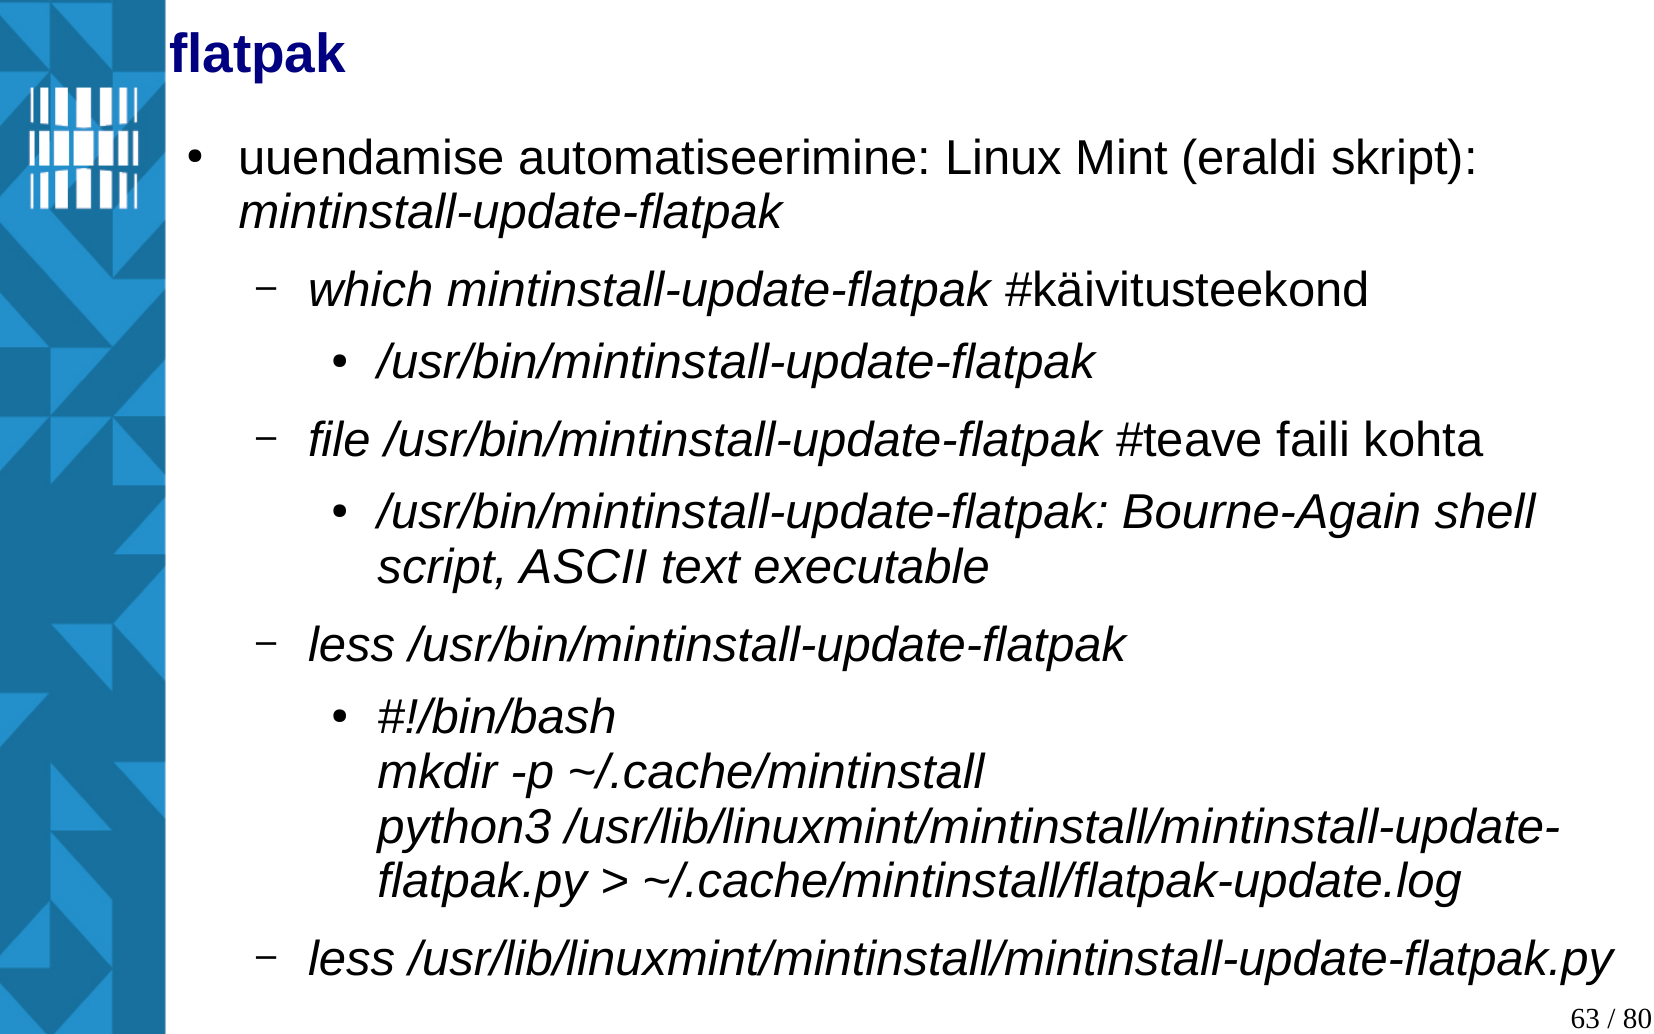

# flatpak
uuendamise automatiseerimine: Linux Mint (eraldi skript): mintinstall-update-flatpak
which mintinstall-update-flatpak #käivitusteekond
/usr/bin/mintinstall-update-flatpak
file /usr/bin/mintinstall-update-flatpak #teave faili kohta
/usr/bin/mintinstall-update-flatpak: Bourne-Again shell script, ASCII text executable
less /usr/bin/mintinstall-update-flatpak
#!/bin/bash
mkdir -p ~/.cache/mintinstall
python3 /usr/lib/linuxmint/mintinstall/mintinstall-update-flatpak.py > ~/.cache/mintinstall/flatpak-update.log
less /usr/lib/linuxmint/mintinstall/mintinstall-update-flatpak.py
63